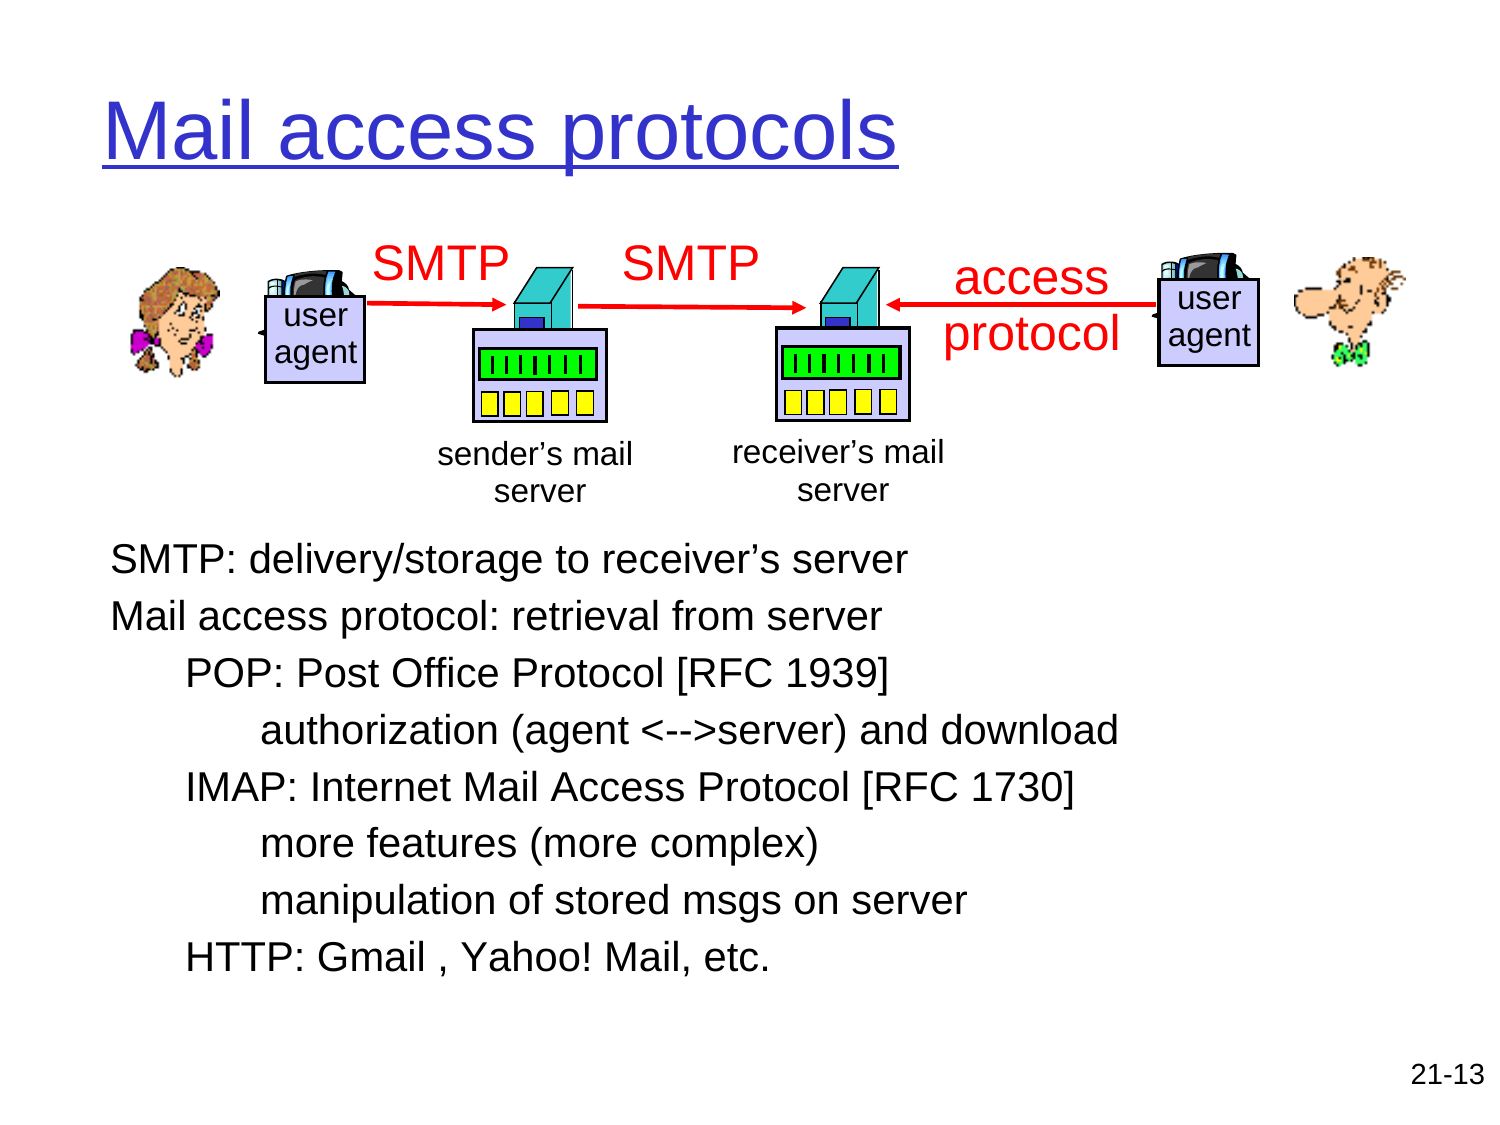

# Mail access protocols
SMTP
SMTP
access
protocol
user
agent
user
agent
sender’s mail
server
receiver’s mail
server
SMTP: delivery/storage to receiver’s server
Mail access protocol: retrieval from server
POP: Post Office Protocol [RFC 1939]
authorization (agent <-->server) and download
IMAP: Internet Mail Access Protocol [RFC 1730]
more features (more complex)
manipulation of stored msgs on server
HTTP: Gmail , Yahoo! Mail, etc.
13